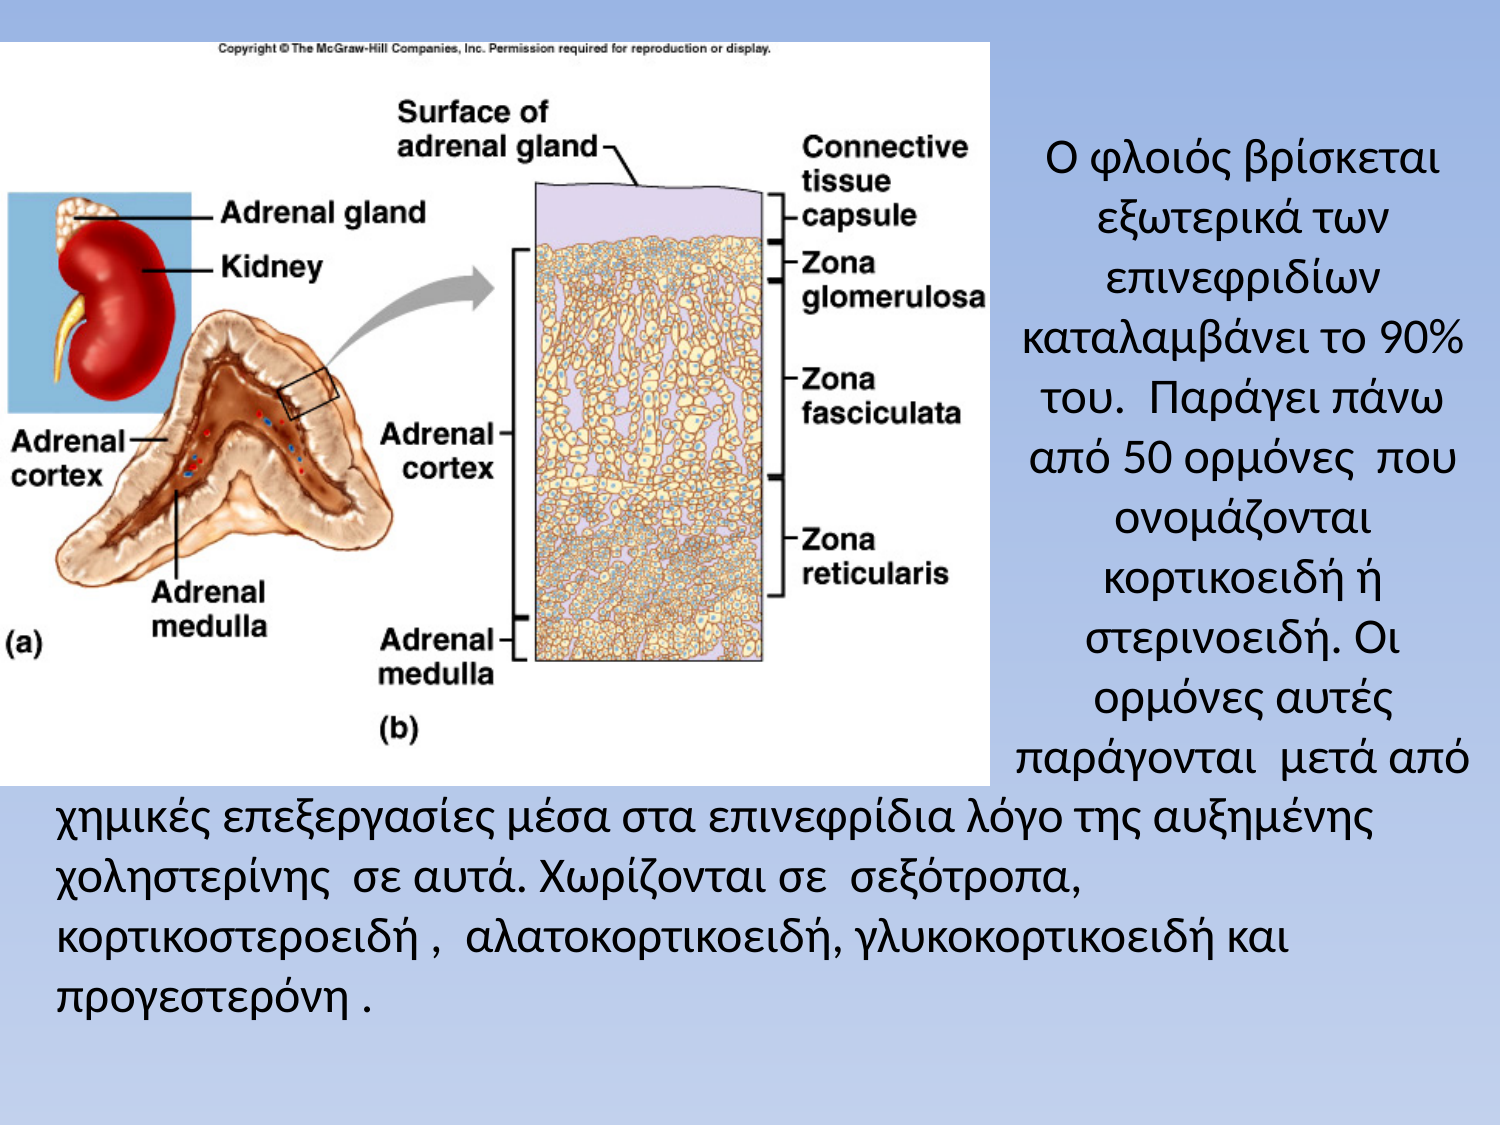

# Ο φλοιός βρίσκεται εξωτερικά των επινεφριδίων καταλαμβάνει το 90% του. Παράγει πάνω από 50 ορμόνες που ονομάζονται κορτικοειδή ή στερινοειδή. Οι ορμόνες αυτές παράγονται μετά από
χημικές επεξεργασίες μέσα στα επινεφρίδια λόγο της αυξημένης χοληστερίνης σε αυτά. Χωρίζονται σε σεξότροπα, κορτικοστεροειδή , αλατοκορτικοειδή, γλυκοκορτικοειδή και προγεστερόνη .